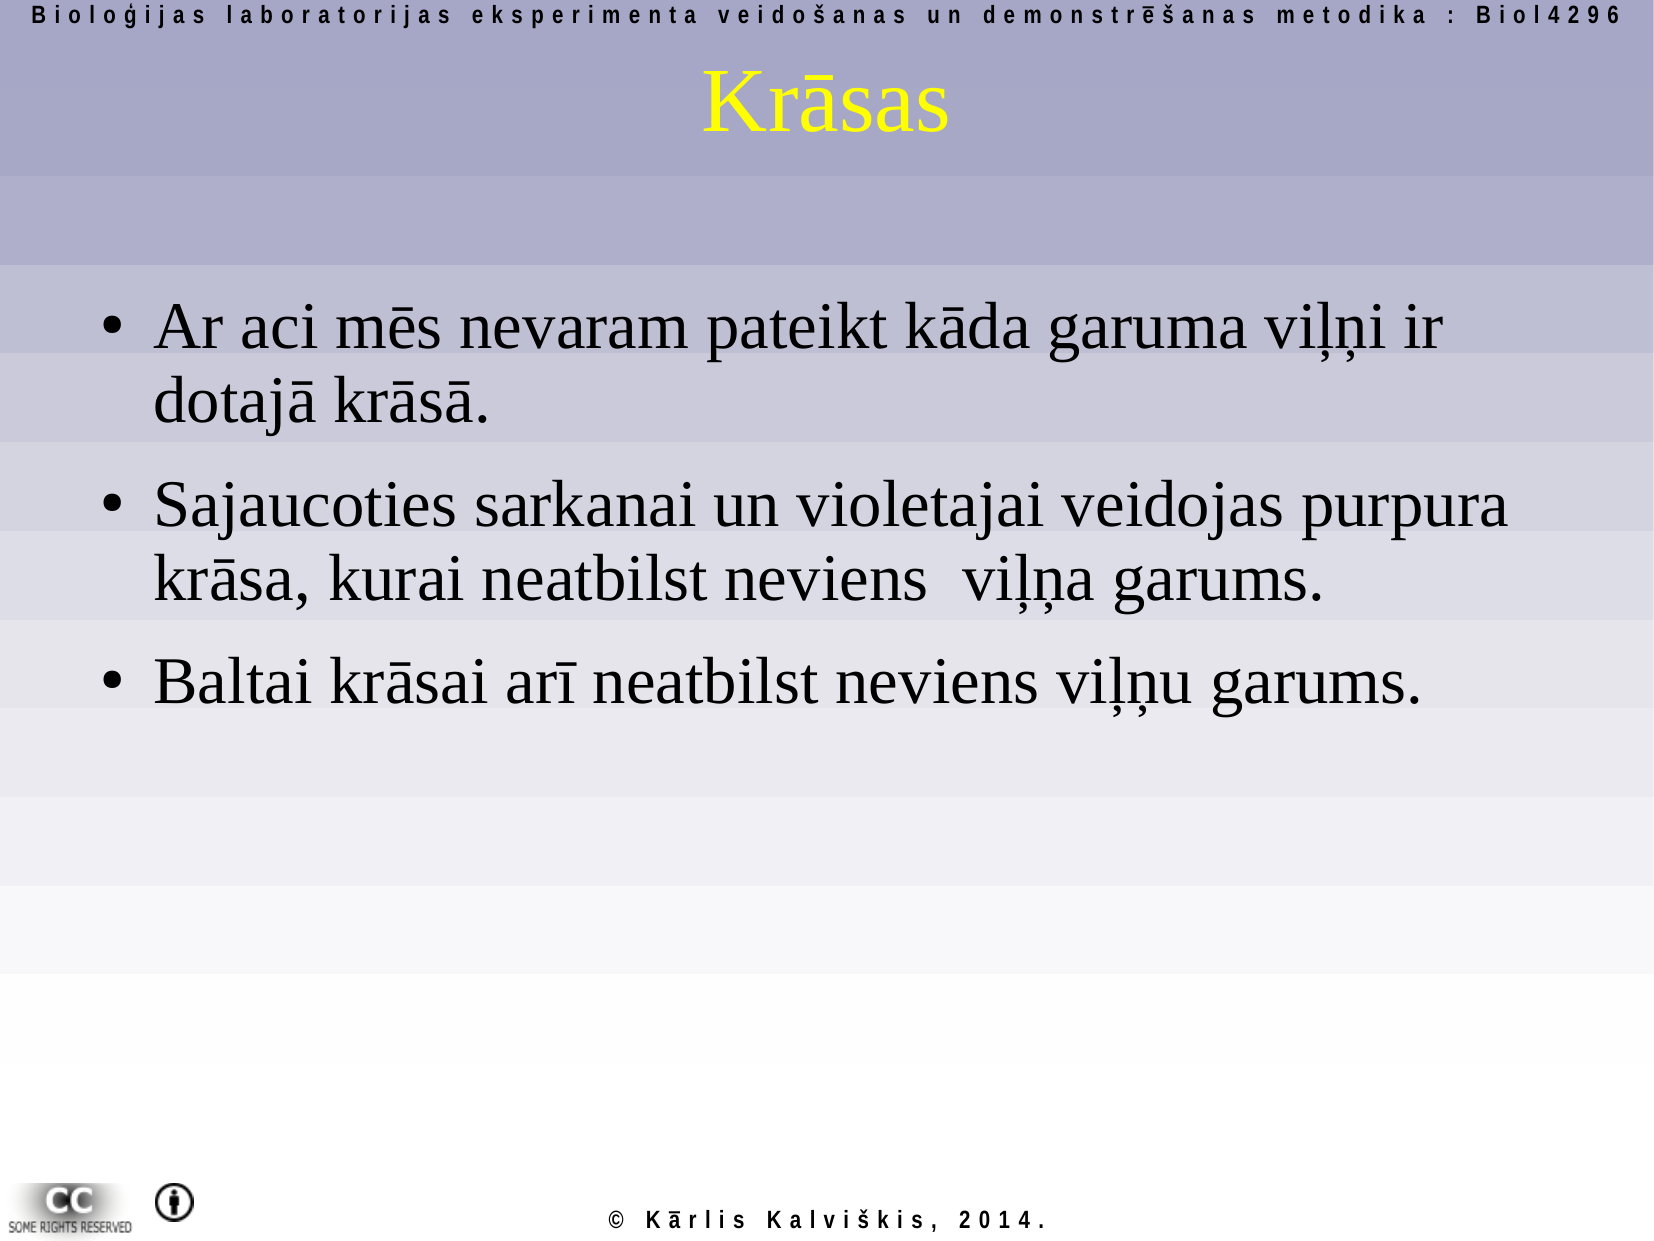

# Krāsas
Ar aci mēs nevaram pateikt kāda garuma viļņi ir dotajā krāsā.
Sajaucoties sarkanai un violetajai veidojas purpura krāsa, kurai neatbilst neviens viļņa garums.
Baltai krāsai arī neatbilst neviens viļņu garums.